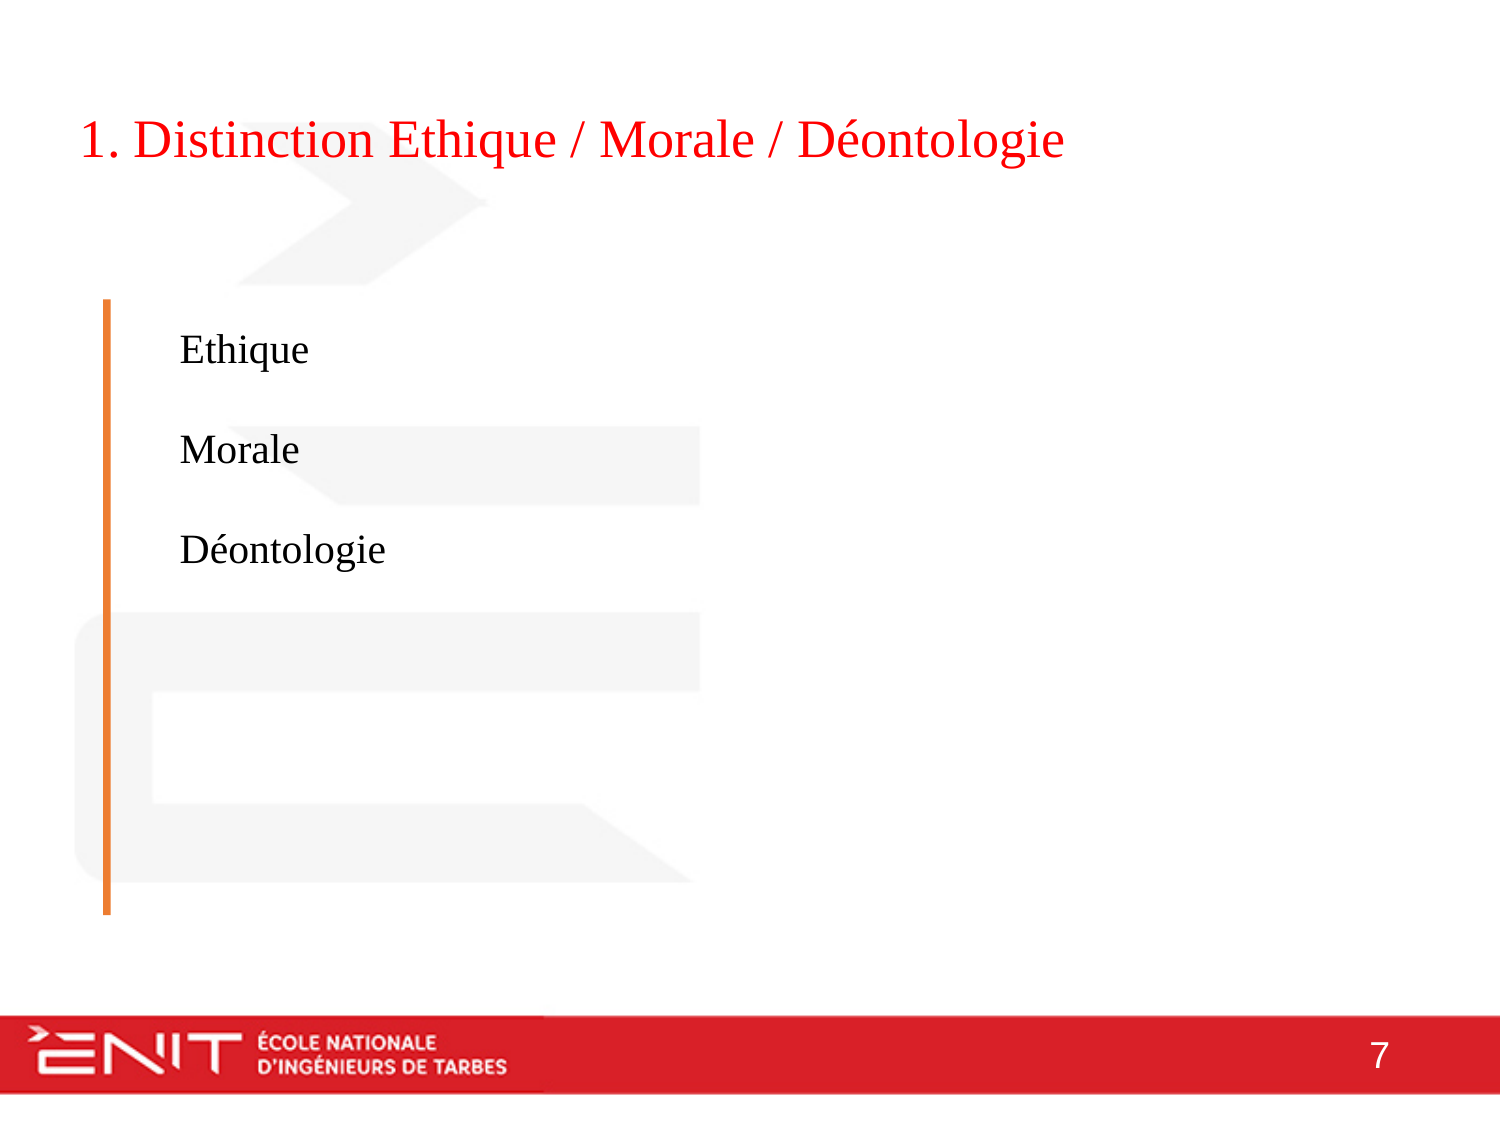

# 1. Distinction Ethique / Morale / Déontologie
Ethique
Morale
Déontologie